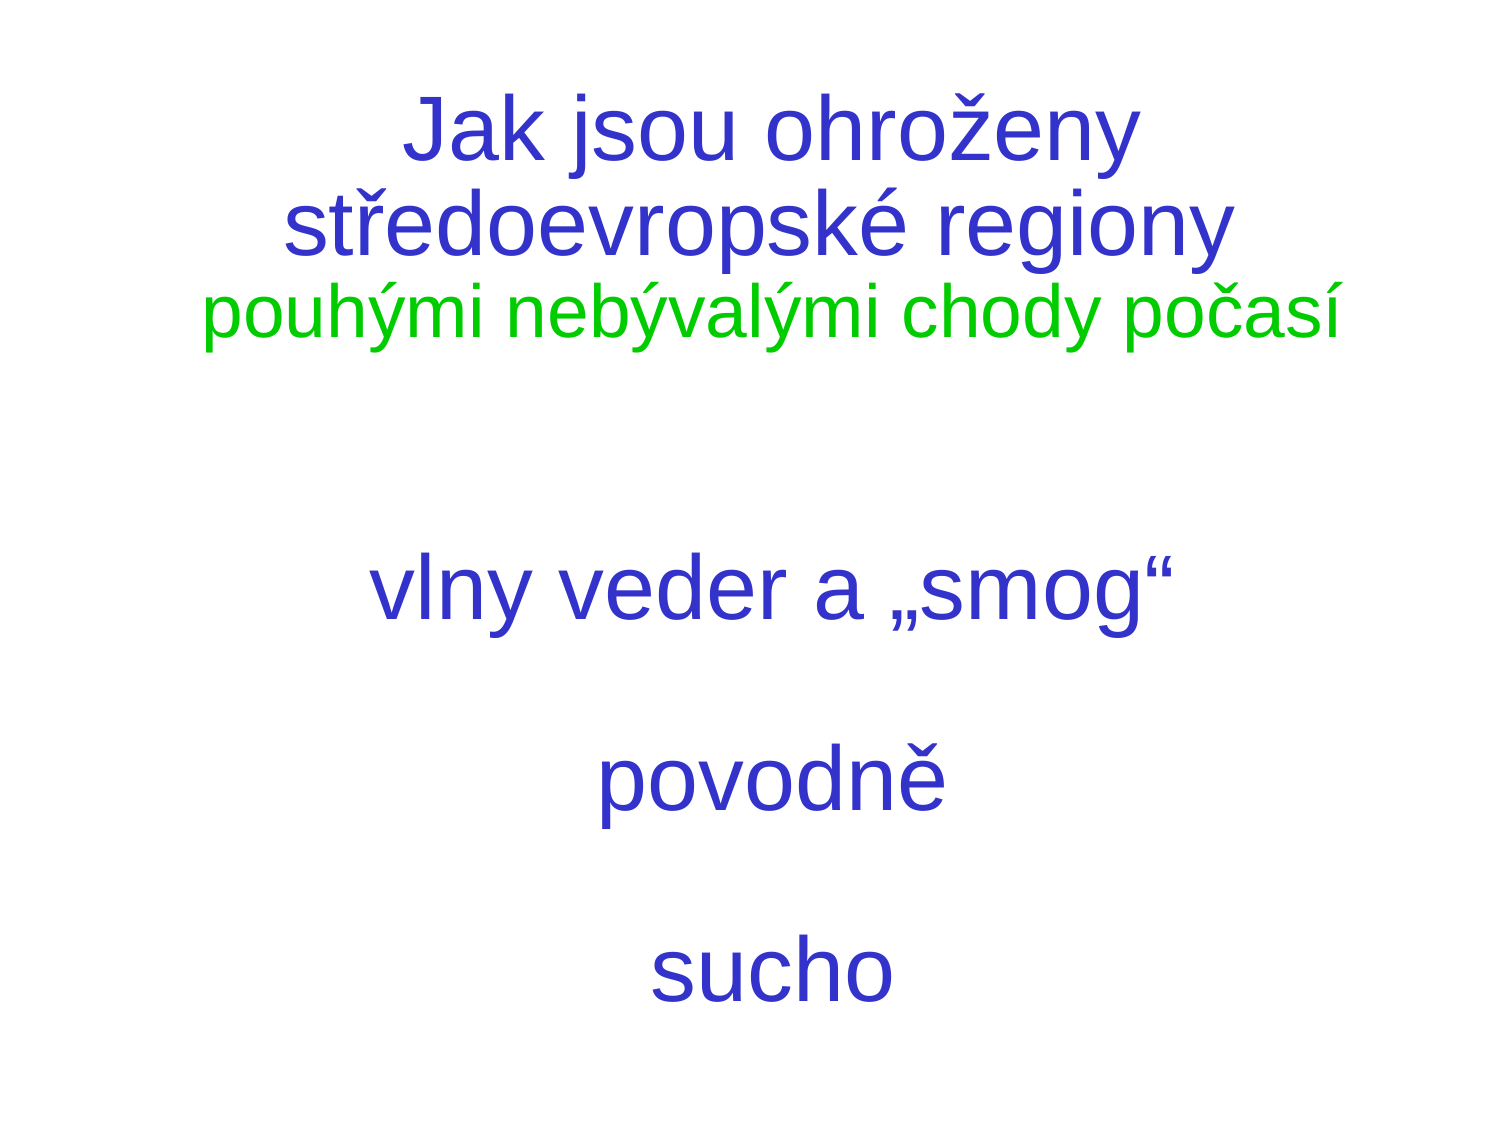

# Jak jsou ohroženy středoevropské regiony pouhými nebývalými chody počasí vlny veder a „smog“ povodně sucho